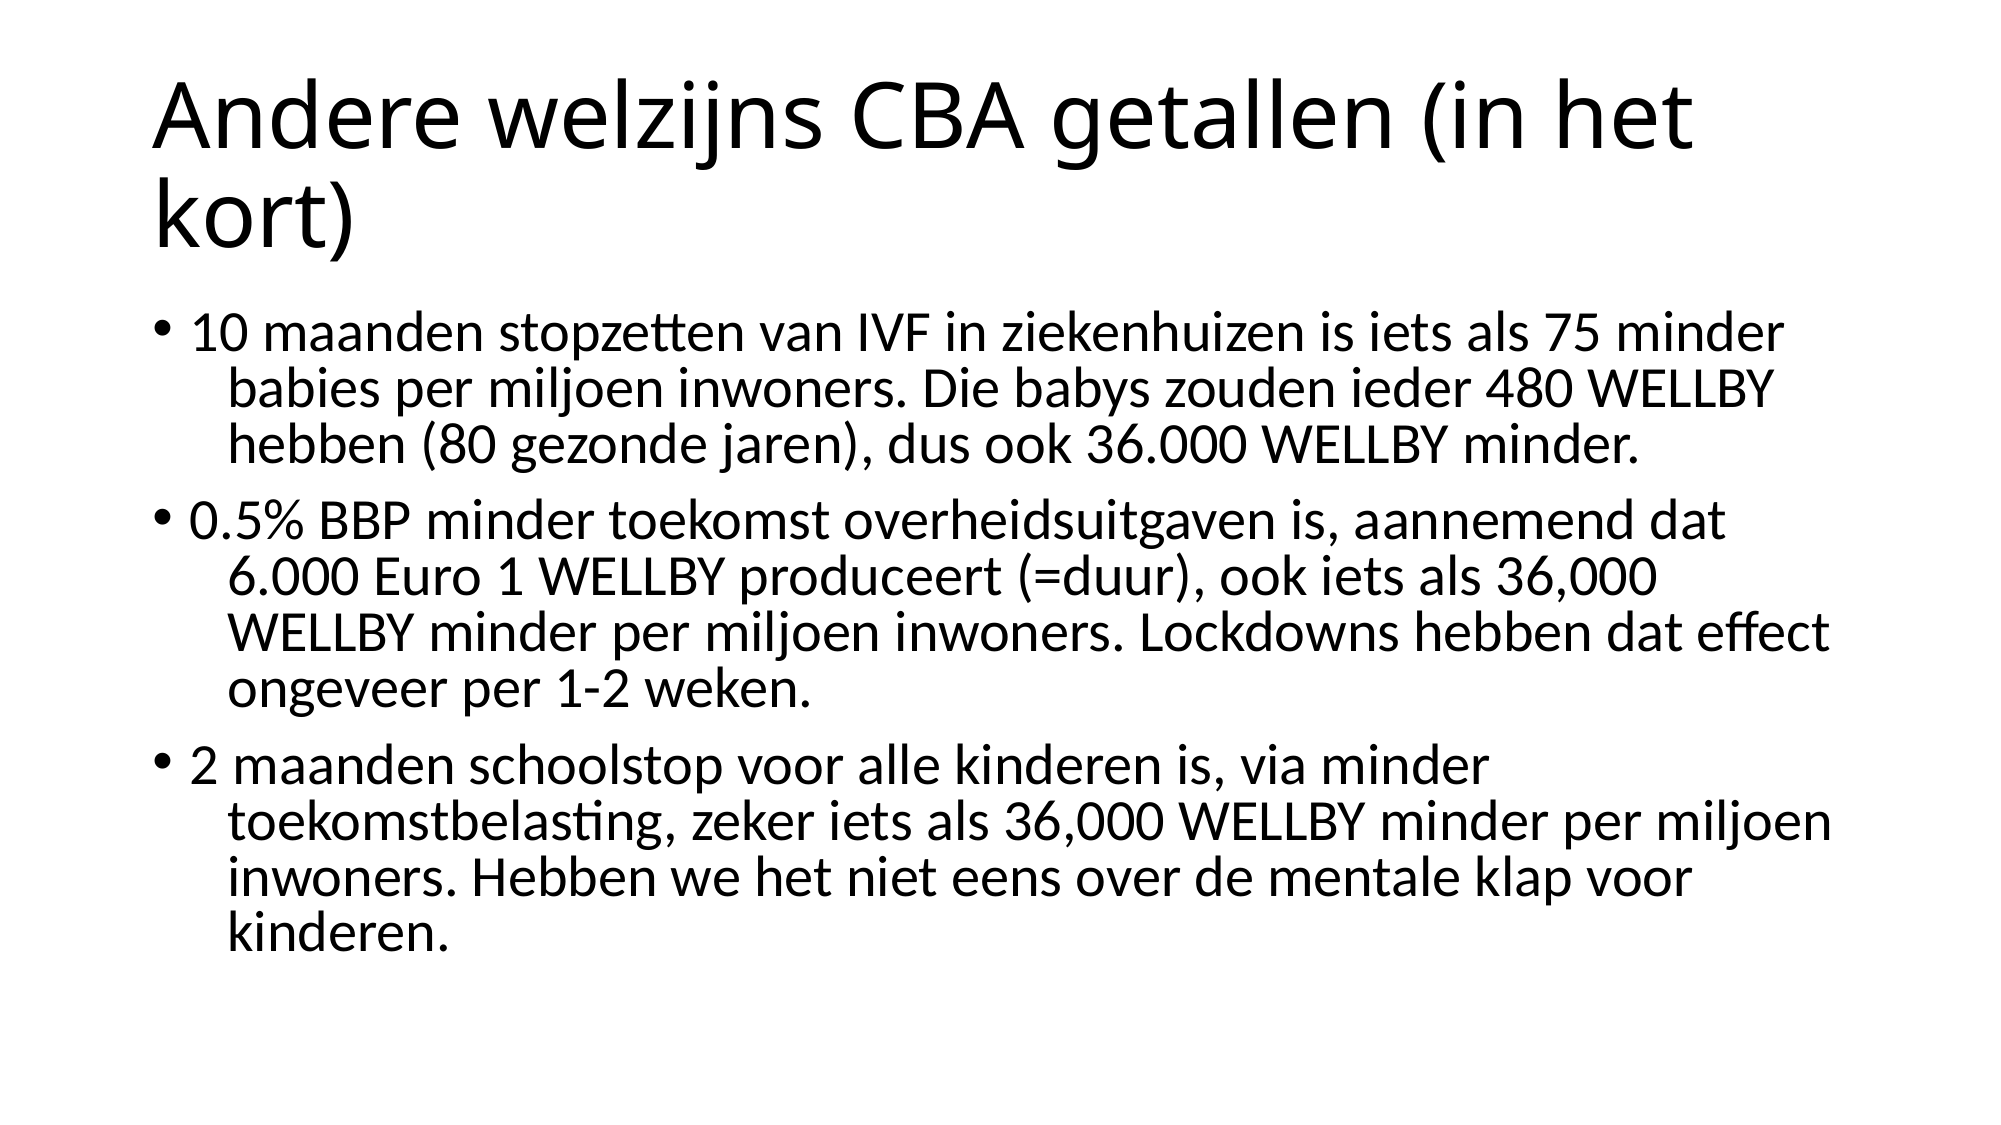

# Andere welzijns CBA getallen (in het kort)
10 maanden stopzetten van IVF in ziekenhuizen is iets als 75 minder babies per miljoen inwoners. Die babys zouden ieder 480 WELLBY hebben (80 gezonde jaren), dus ook 36.000 WELLBY minder.
0.5% BBP minder toekomst overheidsuitgaven is, aannemend dat 6.000 Euro 1 WELLBY produceert (=duur), ook iets als 36,000 WELLBY minder per miljoen inwoners. Lockdowns hebben dat effect ongeveer per 1-2 weken.
2 maanden schoolstop voor alle kinderen is, via minder toekomstbelasting, zeker iets als 36,000 WELLBY minder per miljoen inwoners. Hebben we het niet eens over de mentale klap voor kinderen.